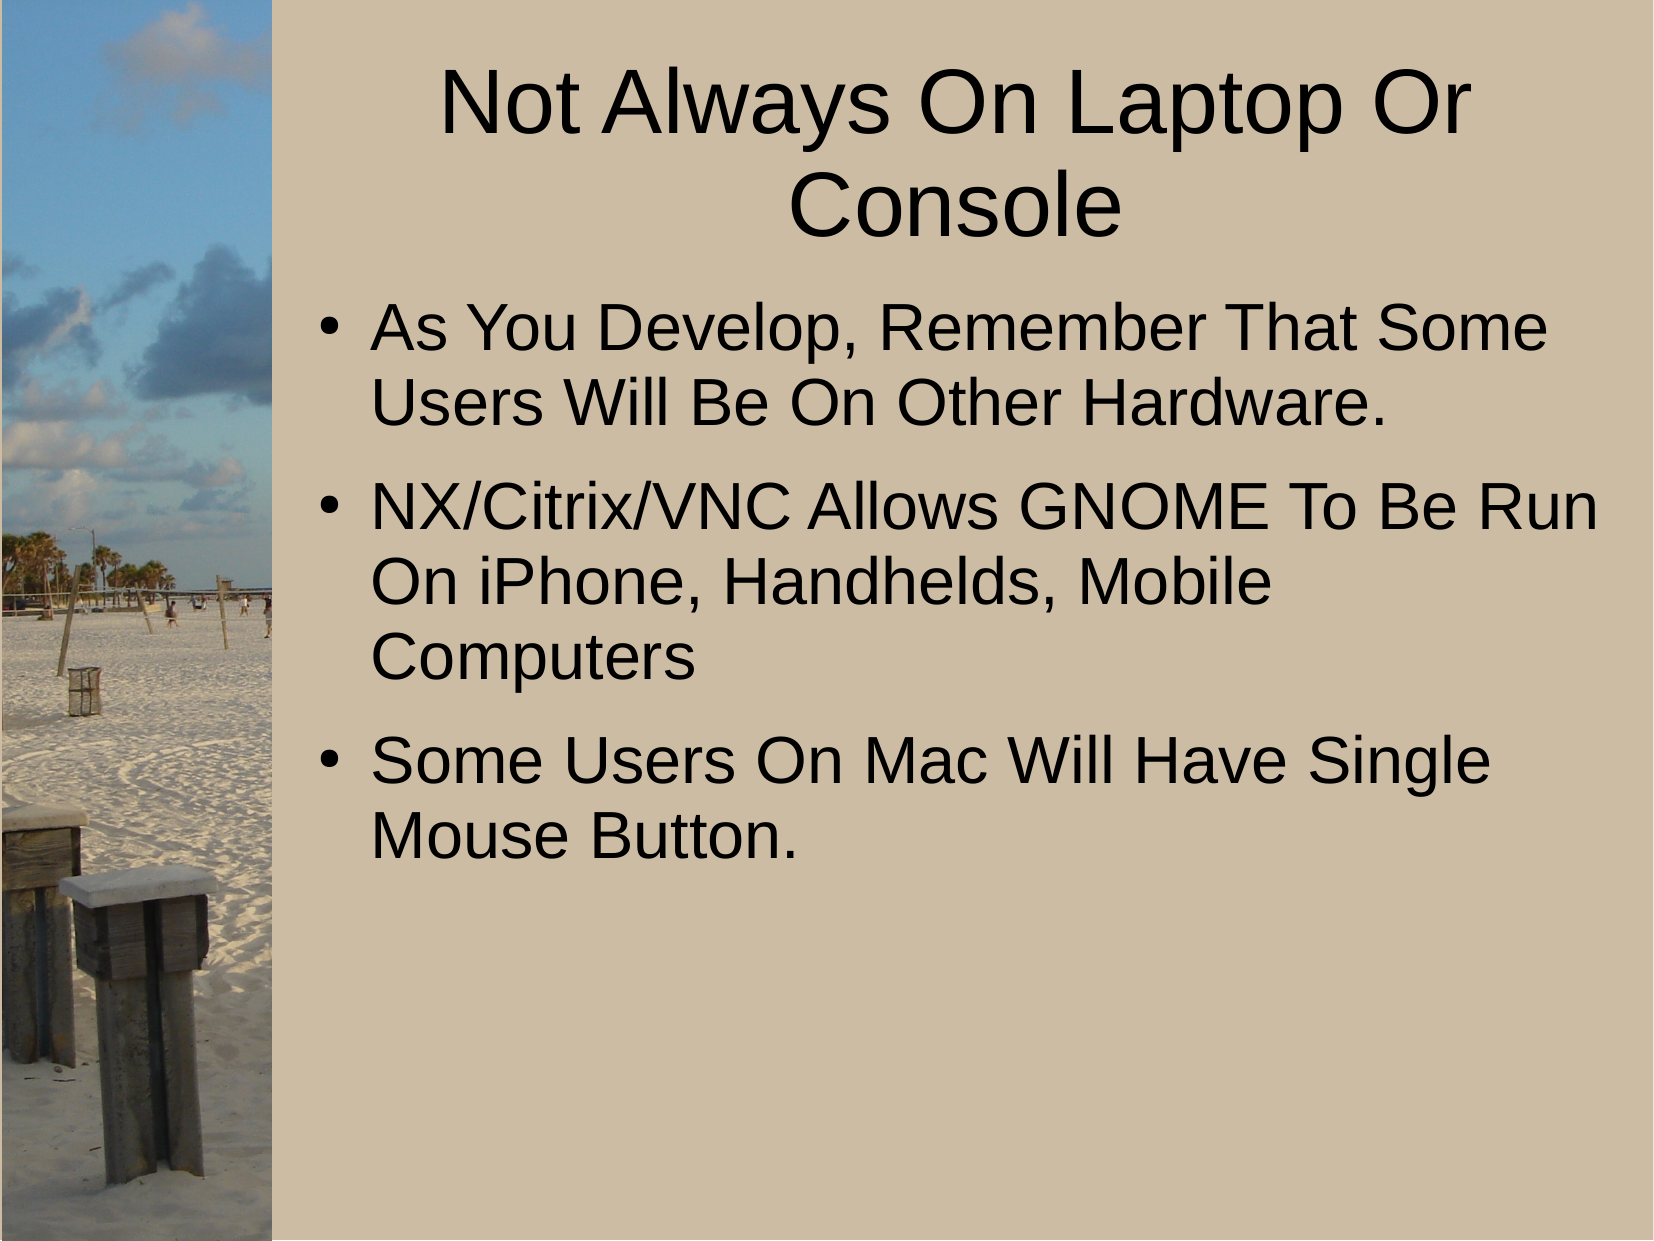

# Not Always On Laptop Or Console
As You Develop, Remember That Some Users Will Be On Other Hardware.
NX/Citrix/VNC Allows GNOME To Be Run On iPhone, Handhelds, Mobile Computers
Some Users On Mac Will Have Single Mouse Button.